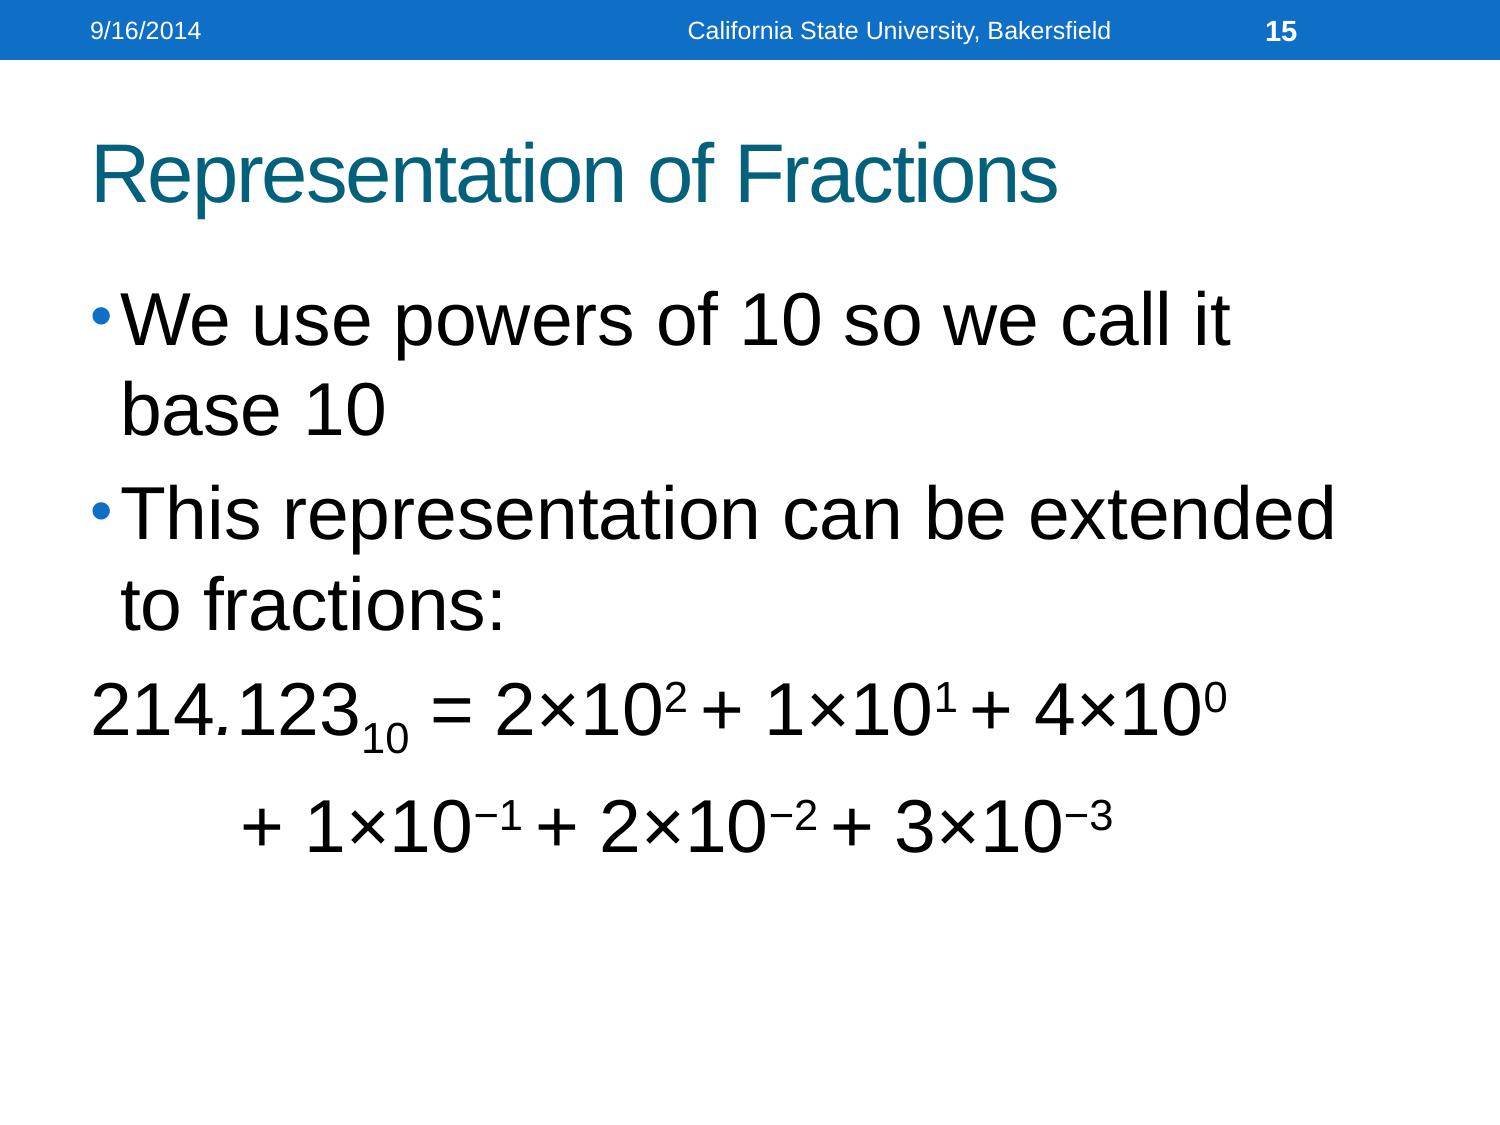

9/16/2014
California State University, Bakersfield
# Representation of Fractions
We use powers of 10 so we call it base 10
This representation can be extended to fractions:
214.12310 = 2×102 + 1×101 + 4×100
		+ 1×10−1 + 2×10−2 + 3×10−3